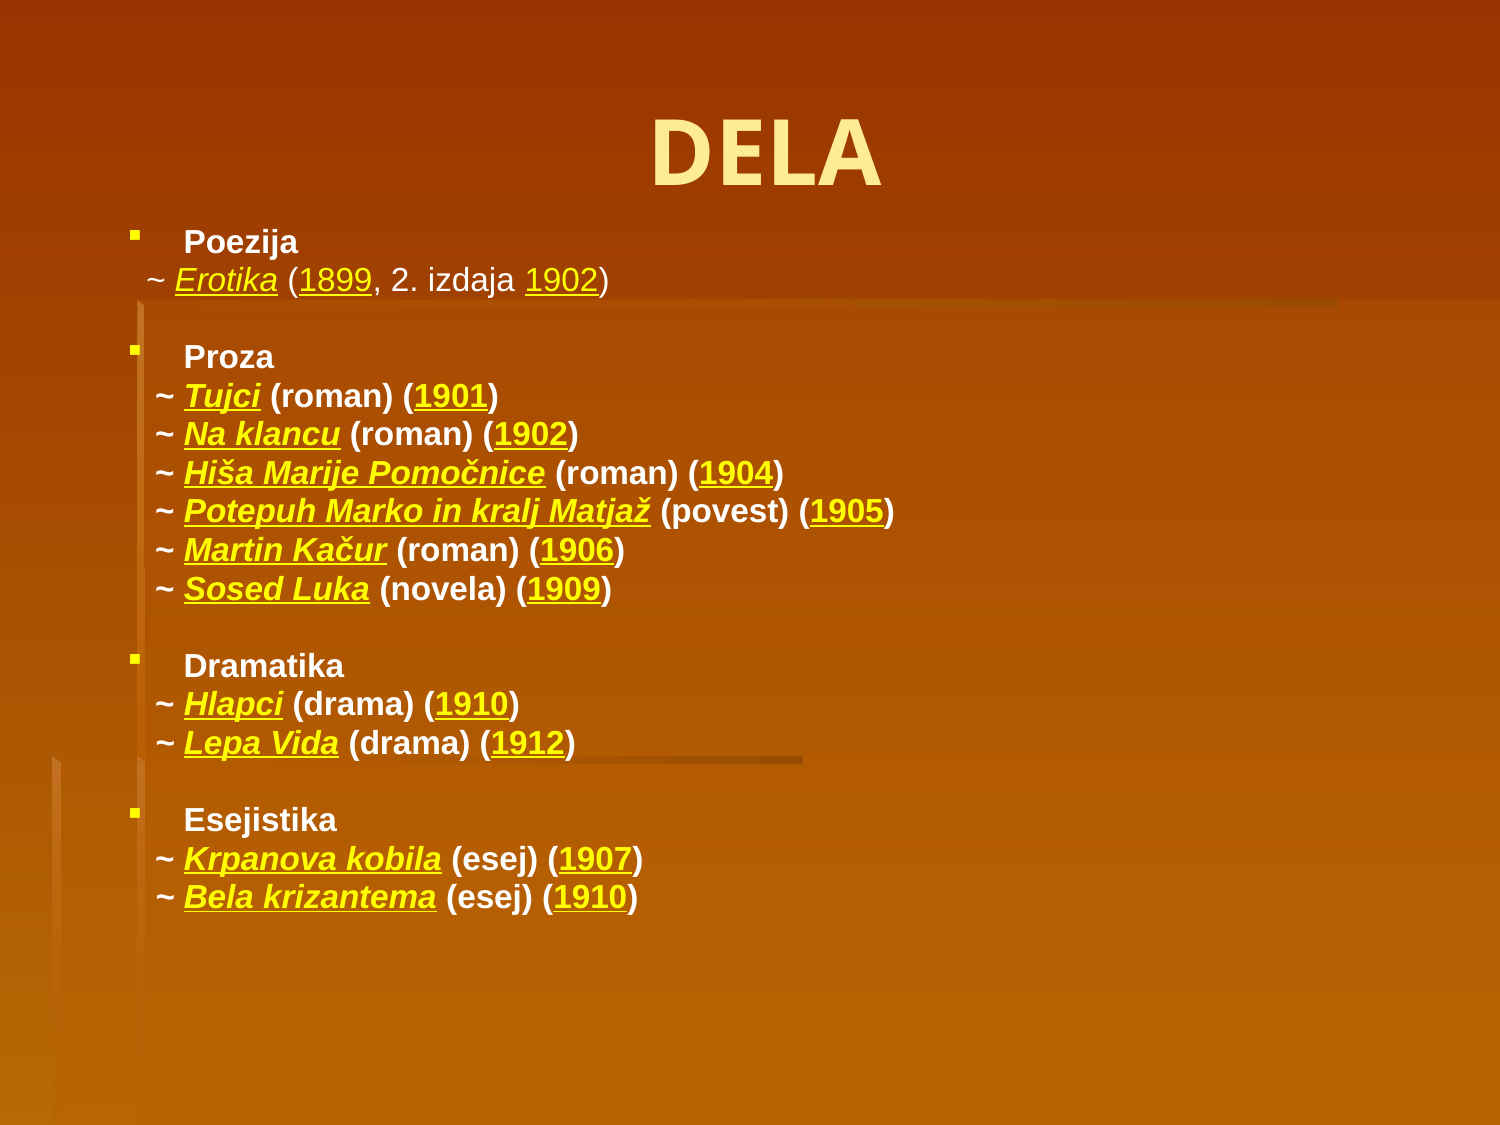

# DELA
Poezija
 ~ Erotika (1899, 2. izdaja 1902)
Proza
 ~ Tujci (roman) (1901)
 ~ Na klancu (roman) (1902)
 ~ Hiša Marije Pomočnice (roman) (1904)
 ~ Potepuh Marko in kralj Matjaž (povest) (1905)
 ~ Martin Kačur (roman) (1906)
 ~ Sosed Luka (novela) (1909)
Dramatika
 ~ Hlapci (drama) (1910)
 ~ Lepa Vida (drama) (1912)
Esejistika
 ~ Krpanova kobila (esej) (1907)
 ~ Bela krizantema (esej) (1910)